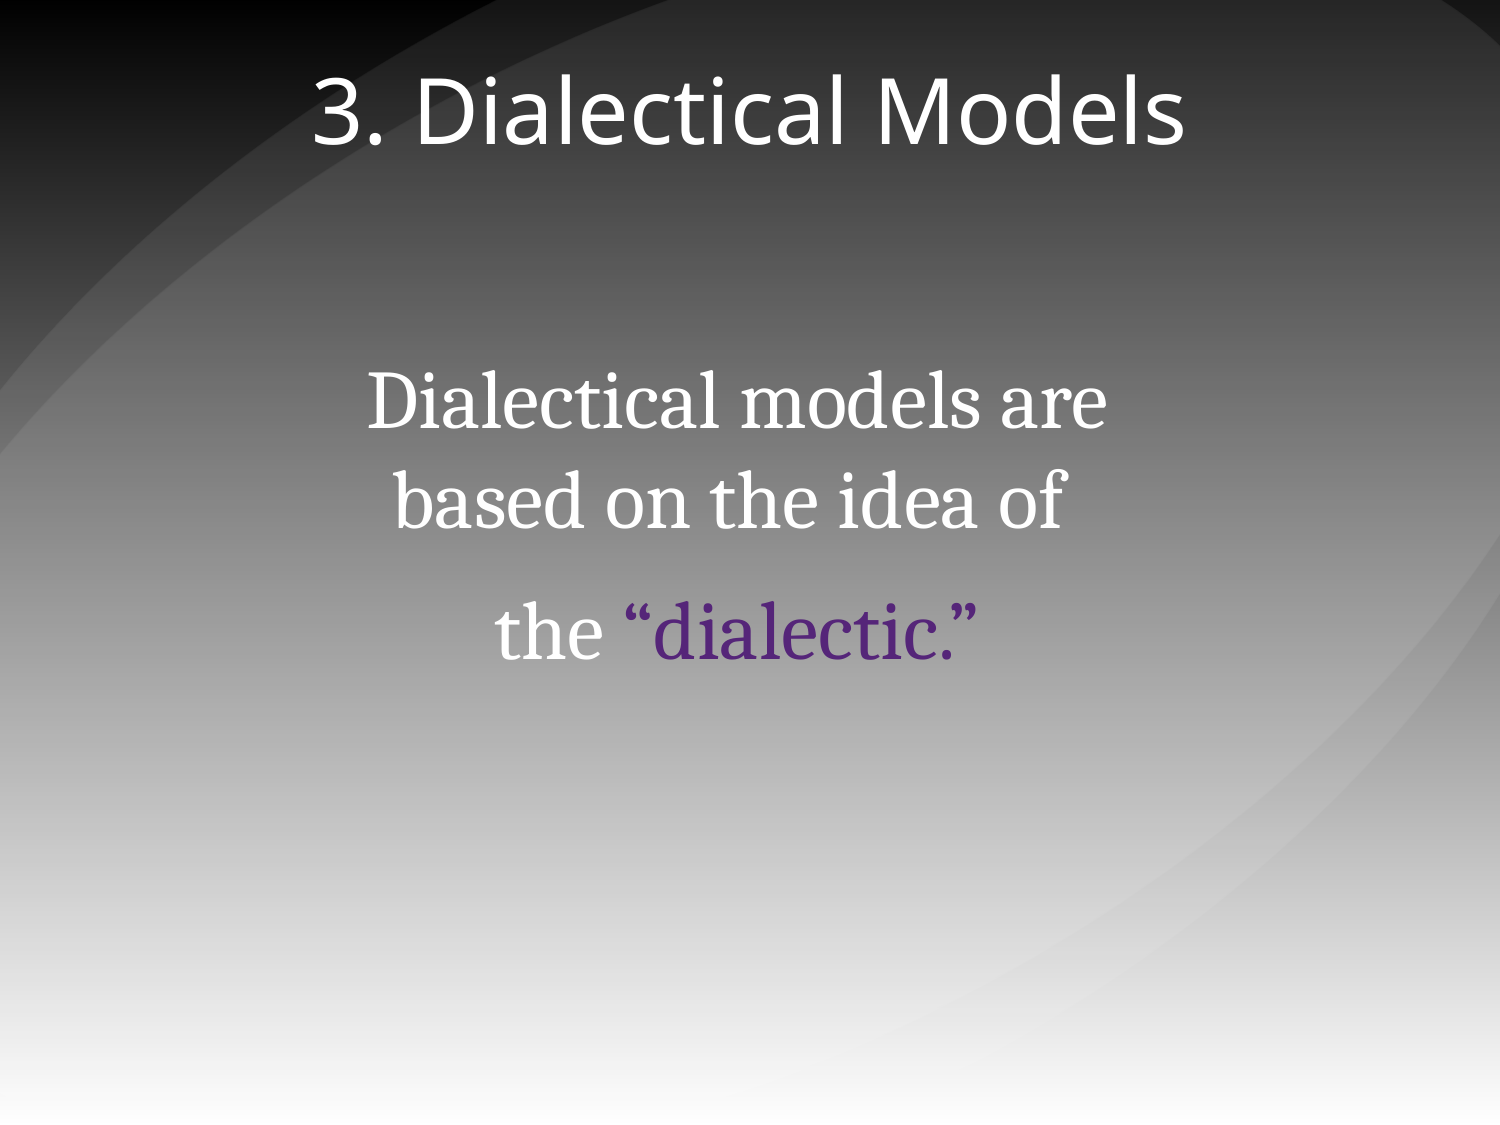

# 3. Dialectical Models
Dialectical models are based on the idea of
the “dialectic.”